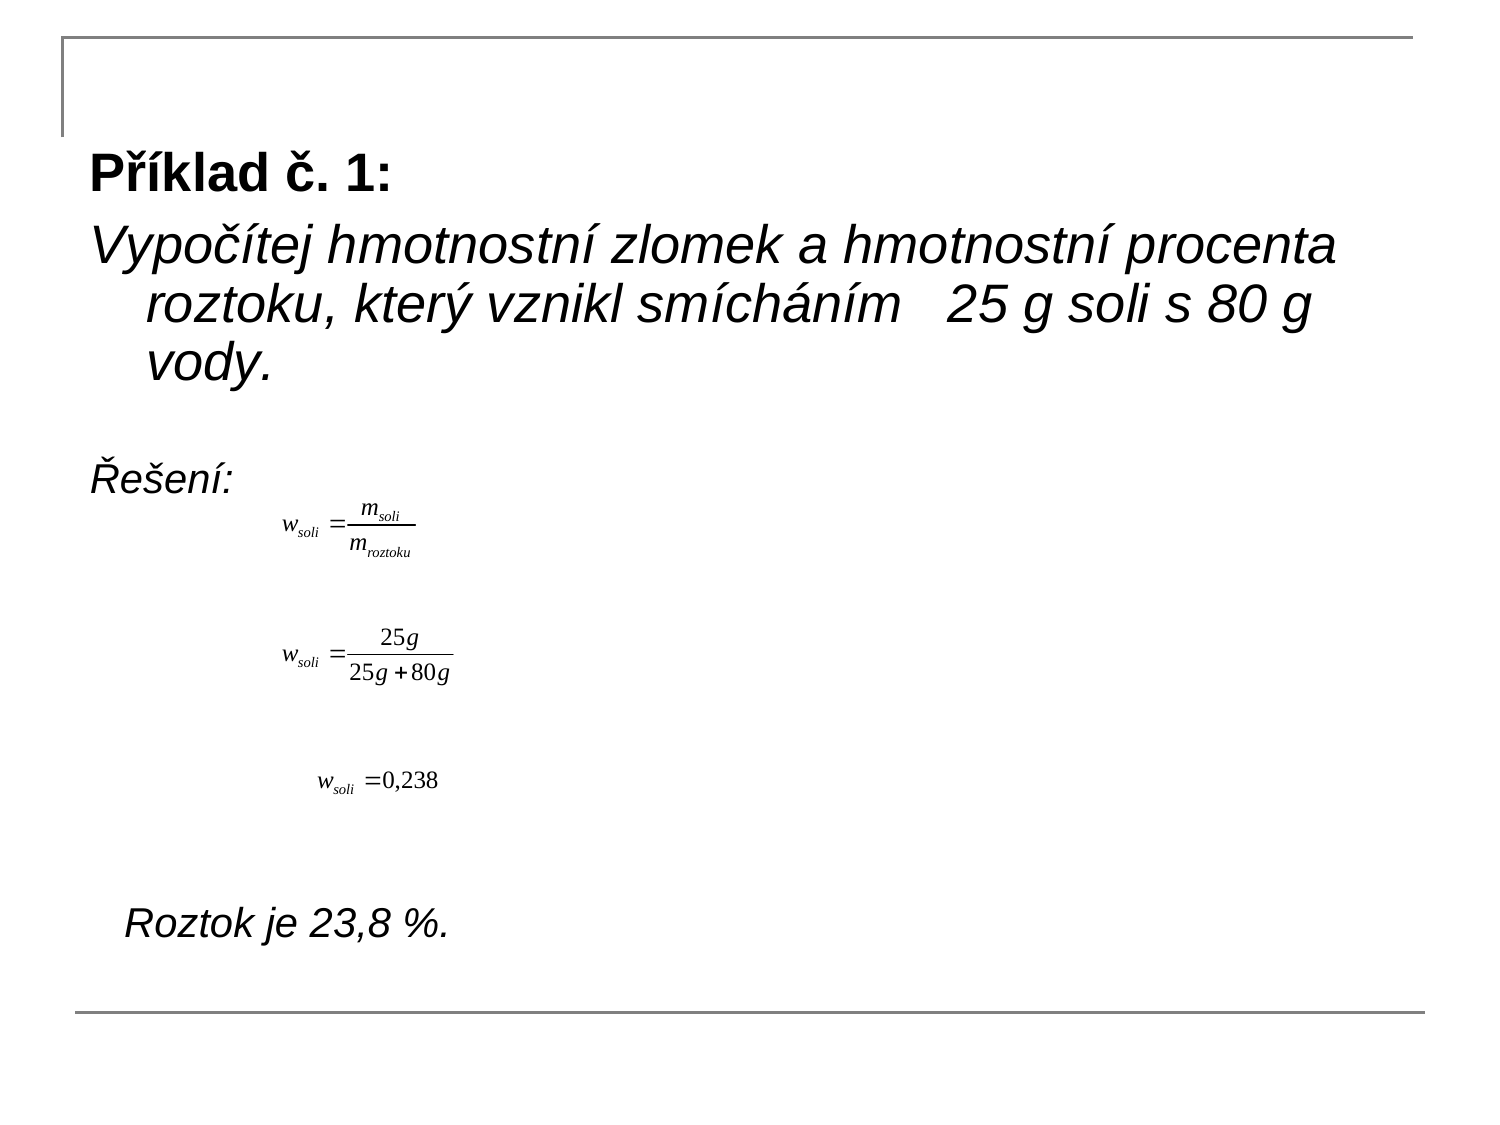

#
Příklad č. 1:
Vypočítej hmotnostní zlomek a hmotnostní procenta roztoku, který vznikl smícháním 25 g soli s 80 g vody.
Řešení:
 Roztok je 23,8 %.